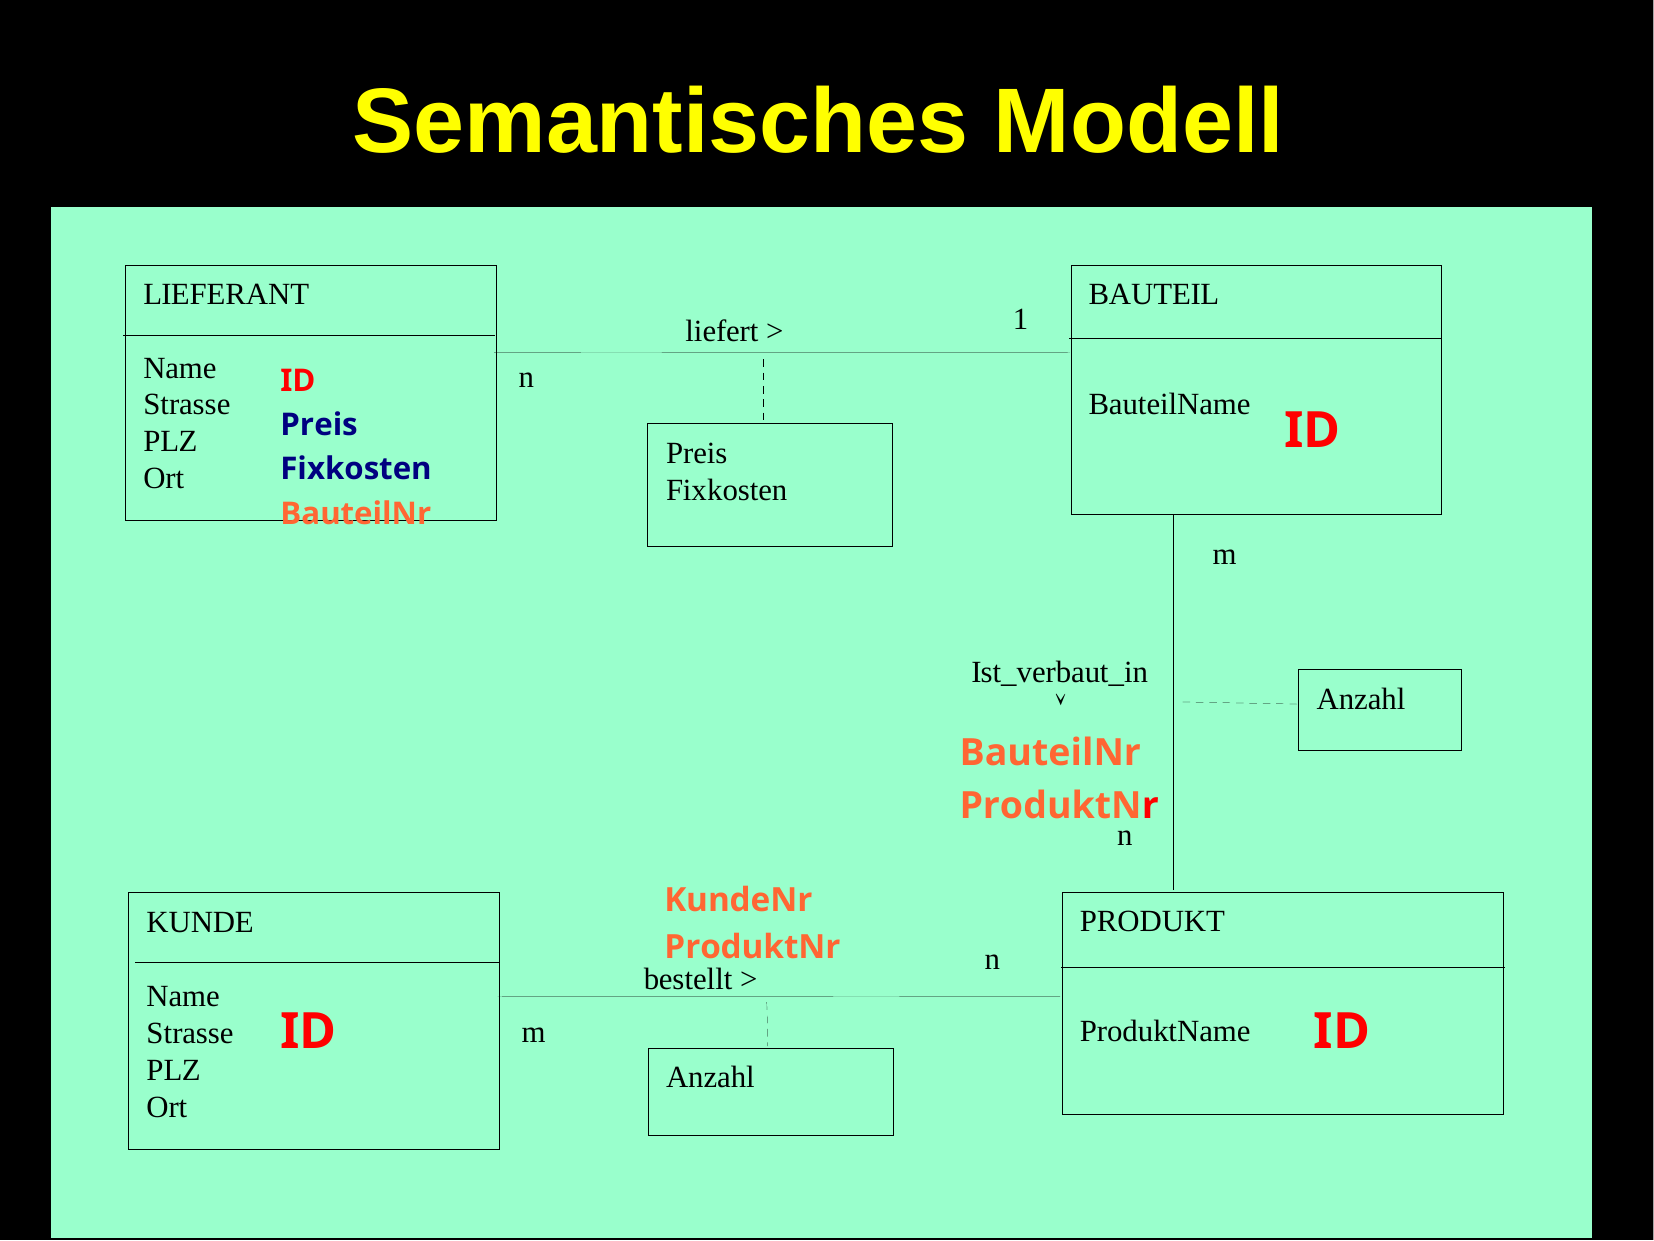

Semantisches Modell
ID
Preis
Fixkosten
BauteilNr
ID
BauteilNr
ProduktNr
KundeNr
ProduktNr
ID
ID
Schiller-Gymnasium
Hof
Manuel Friedrich